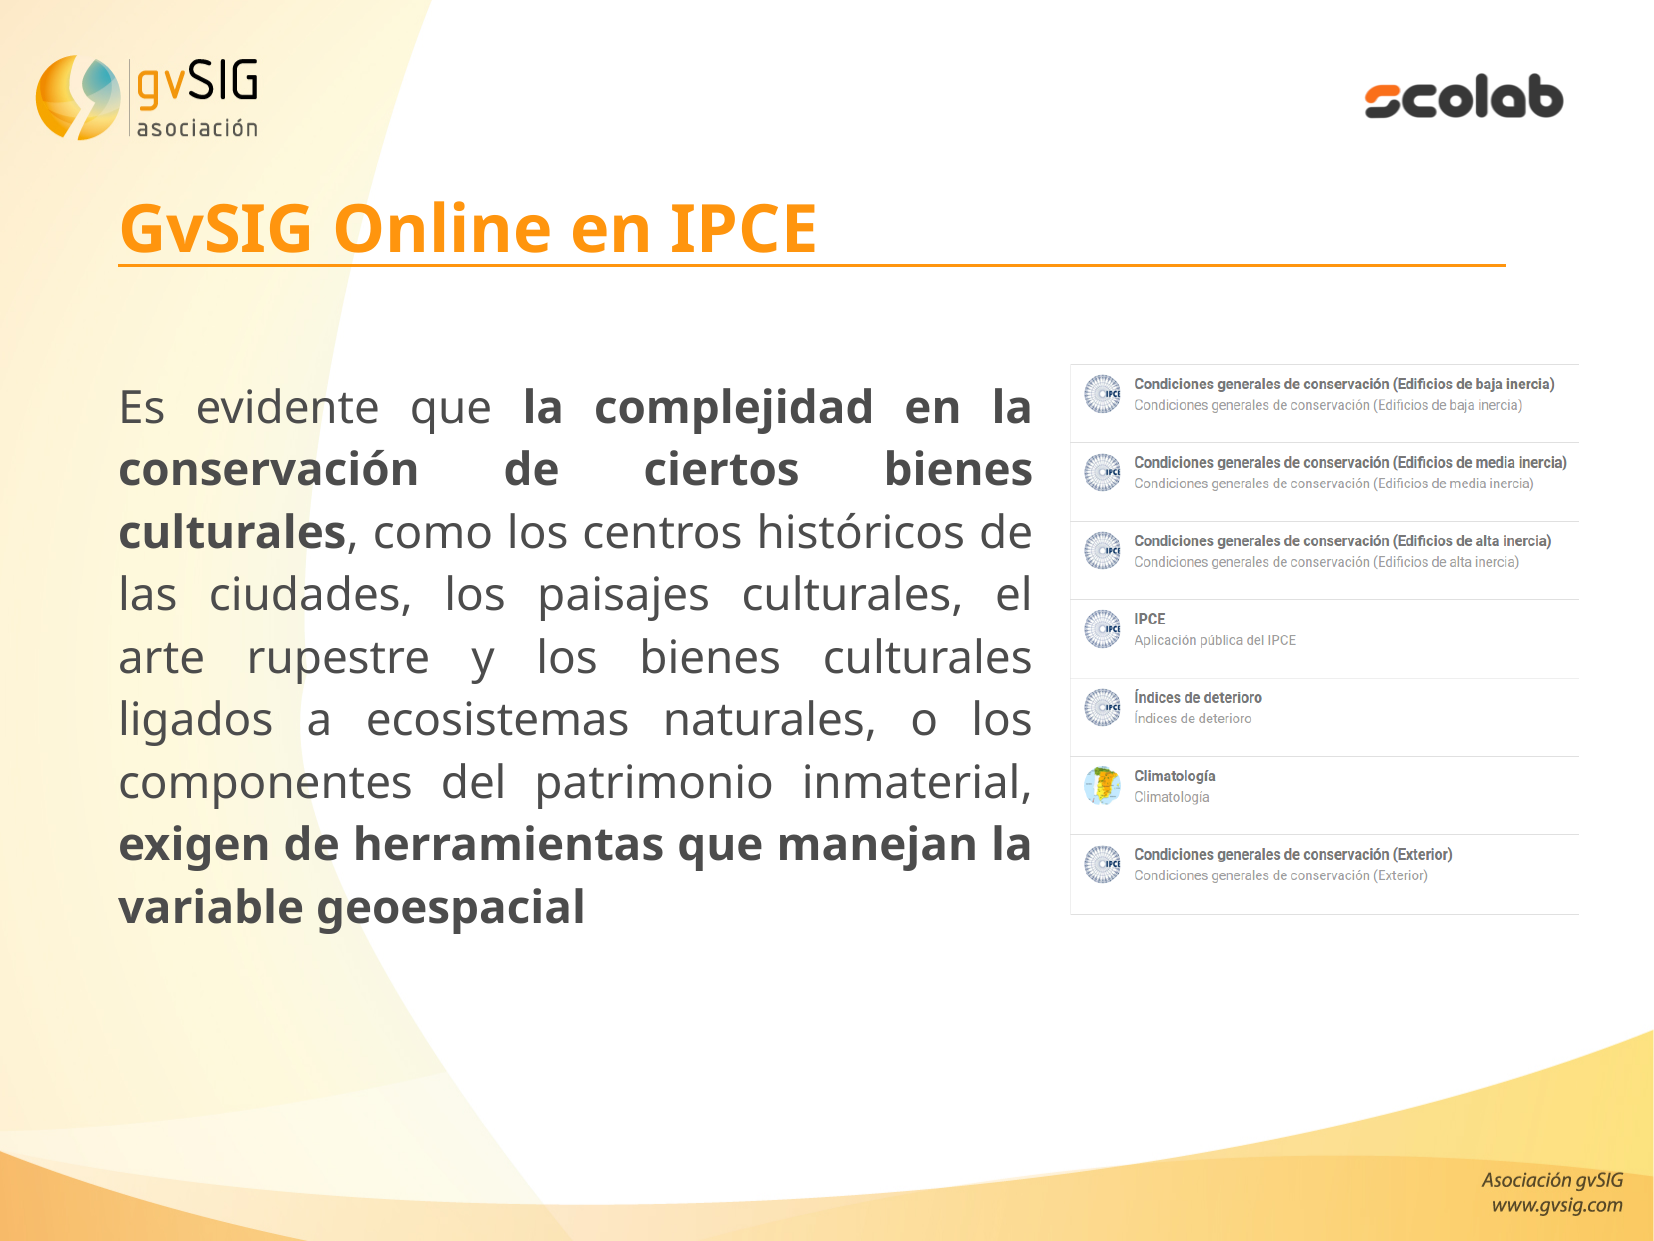

# GvSIG Online en IPCE
Es evidente que la complejidad en la conservación de ciertos bienes culturales, como los centros históricos de las ciudades, los paisajes culturales, el arte rupestre y los bienes culturales ligados a ecosistemas naturales, o los componentes del patrimonio inmaterial, exigen de herramientas que manejan la variable geoespacial